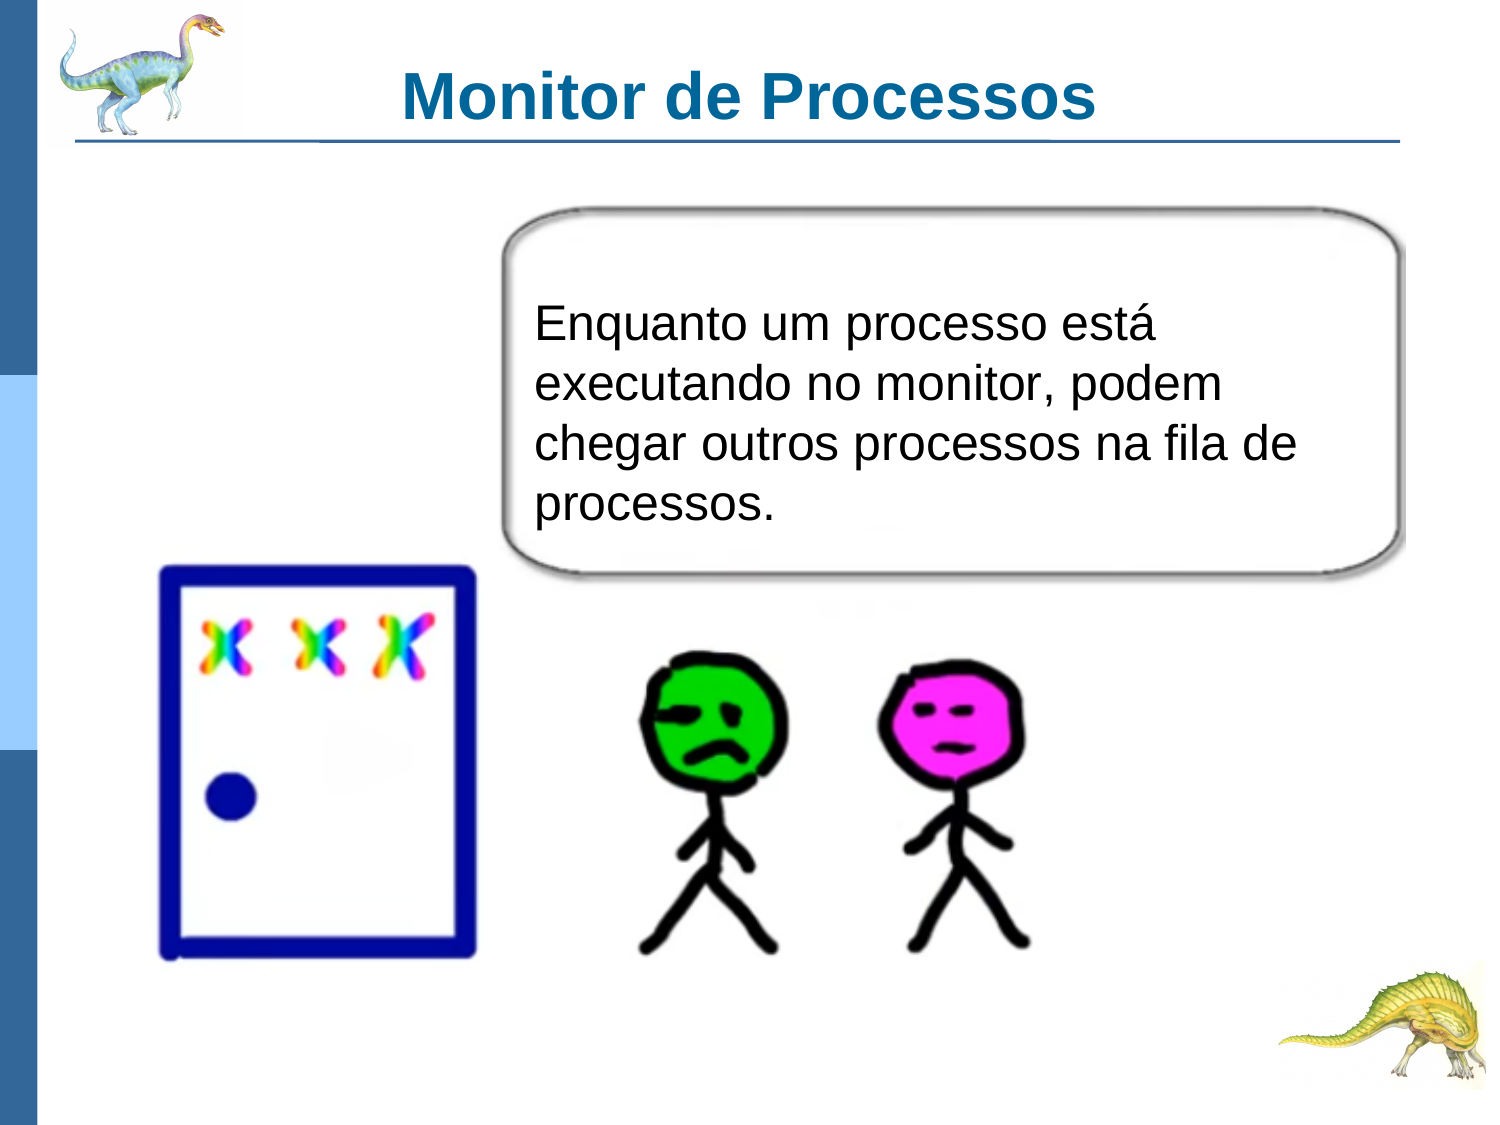

Monitor de Processos
Enquanto um processo está executando no monitor, podem chegar outros processos na fila de processos.